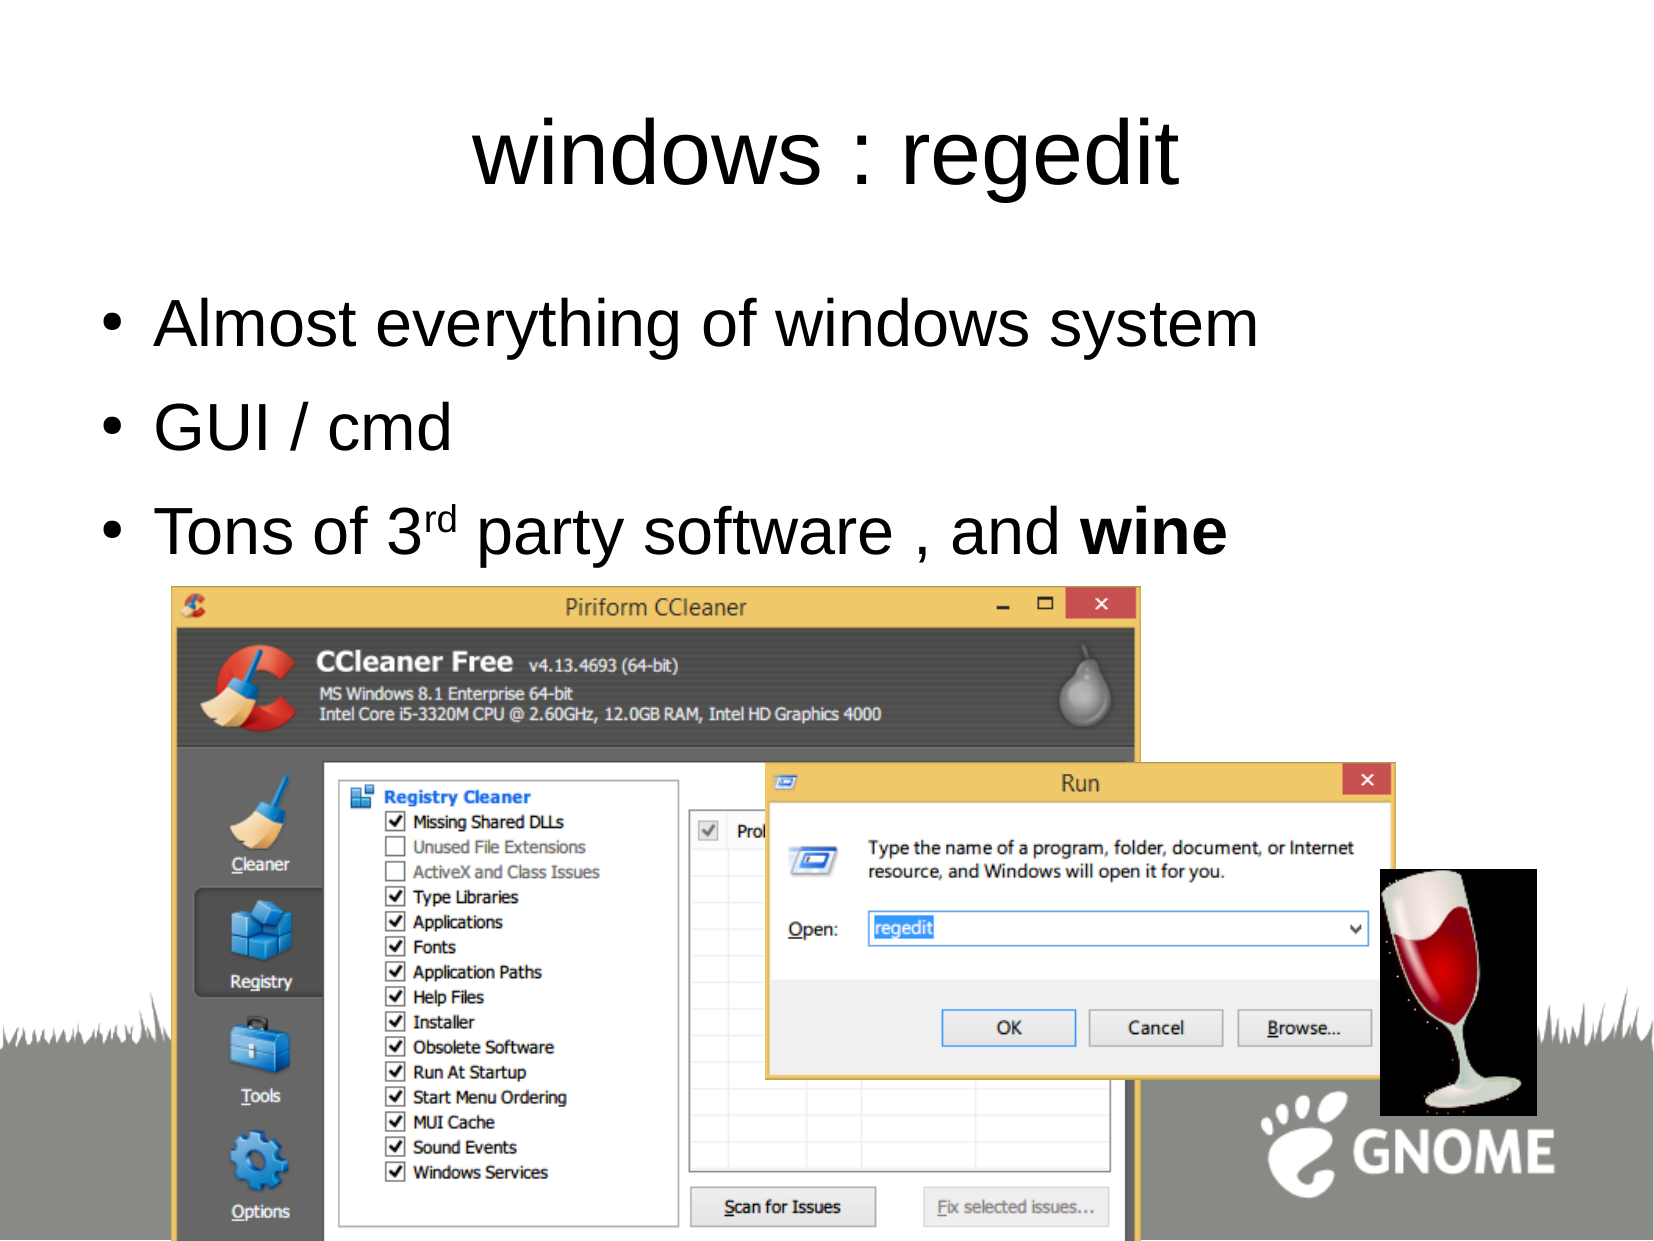

# windows : regedit
Almost everything of windows system
GUI / cmd
Tons of 3rd party software , and wine